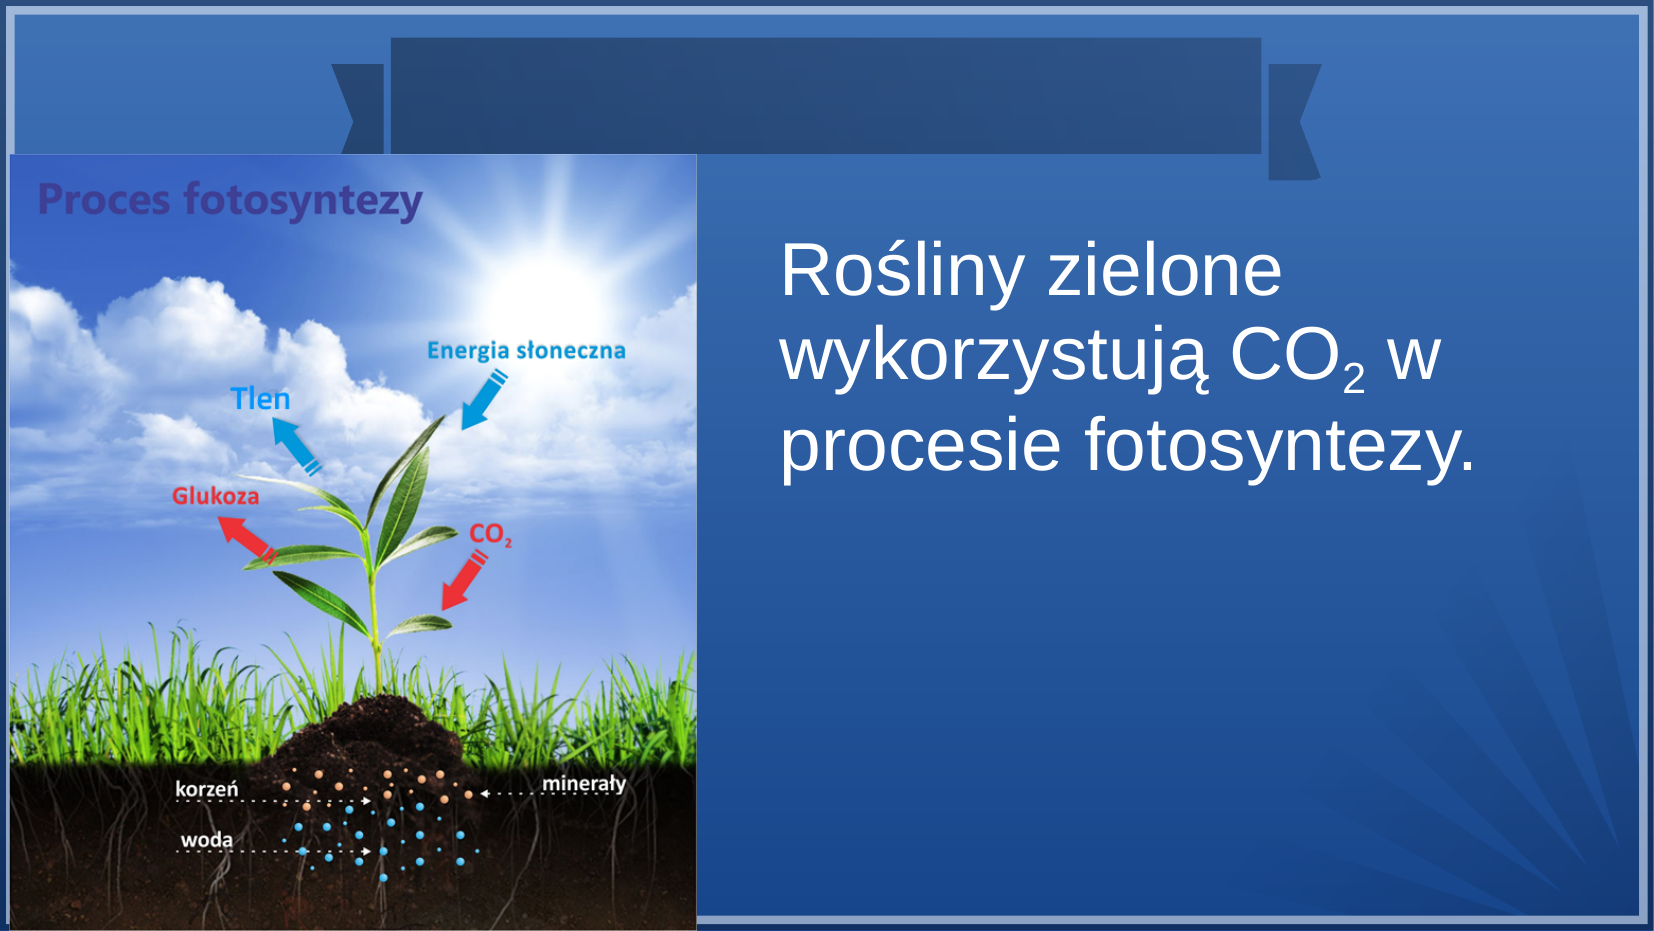

#
Rośliny zielone wykorzystują CO2 w procesie fotosyntezy.